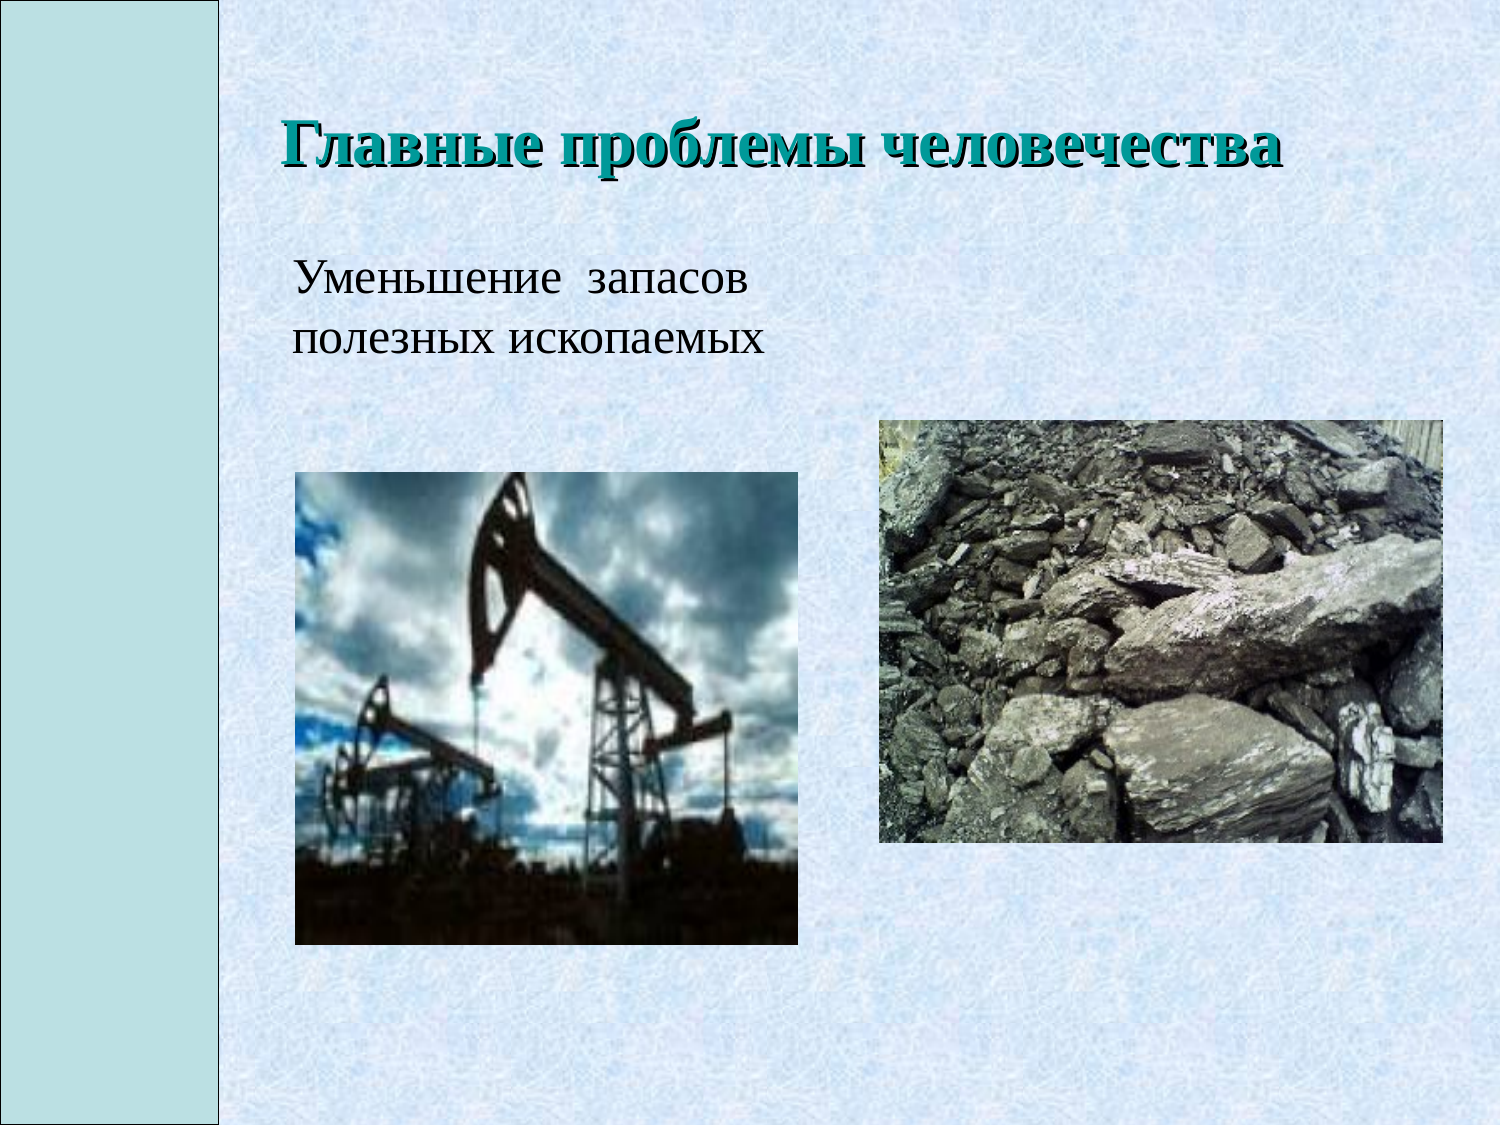

Главные проблемы человечества
Уменьшение запасов полезных ископаемых